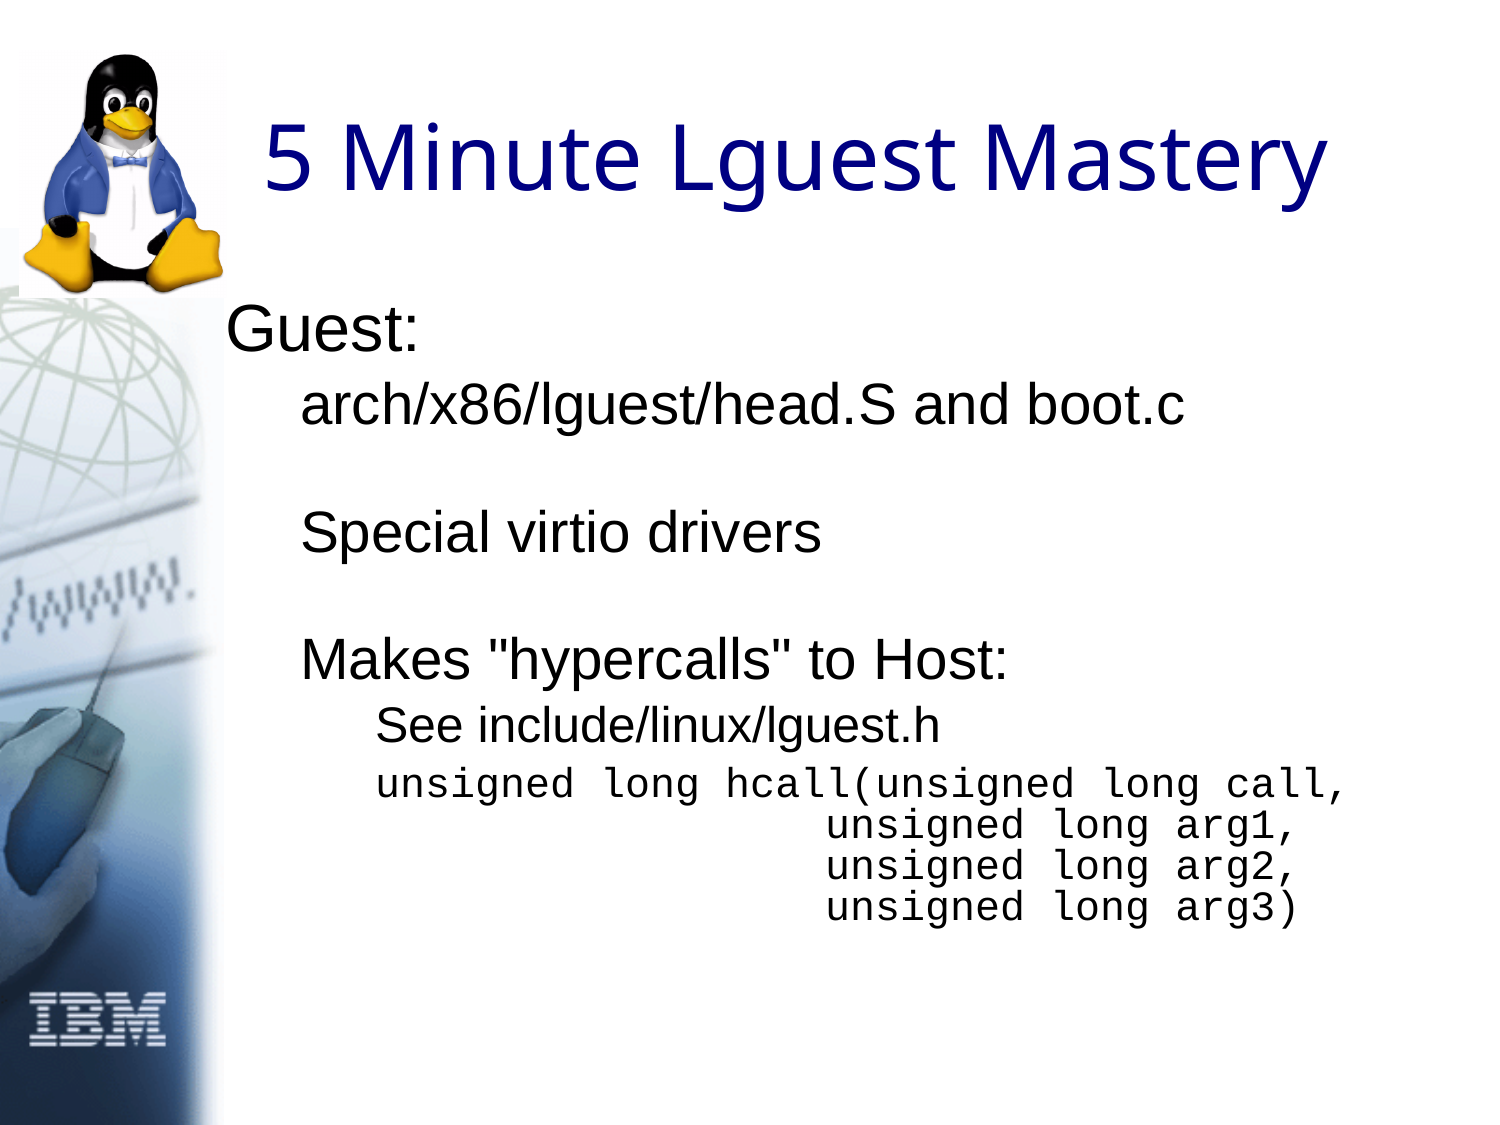

# 5 Minute Lguest Mastery
Guest:
arch/x86/lguest/head.S and boot.c
Special virtio drivers
Makes "hypercalls" to Host:
See include/linux/lguest.h
unsigned long hcall(unsigned long call,
					 unsigned long arg1,
					 unsigned long arg2,
					 unsigned long arg3)